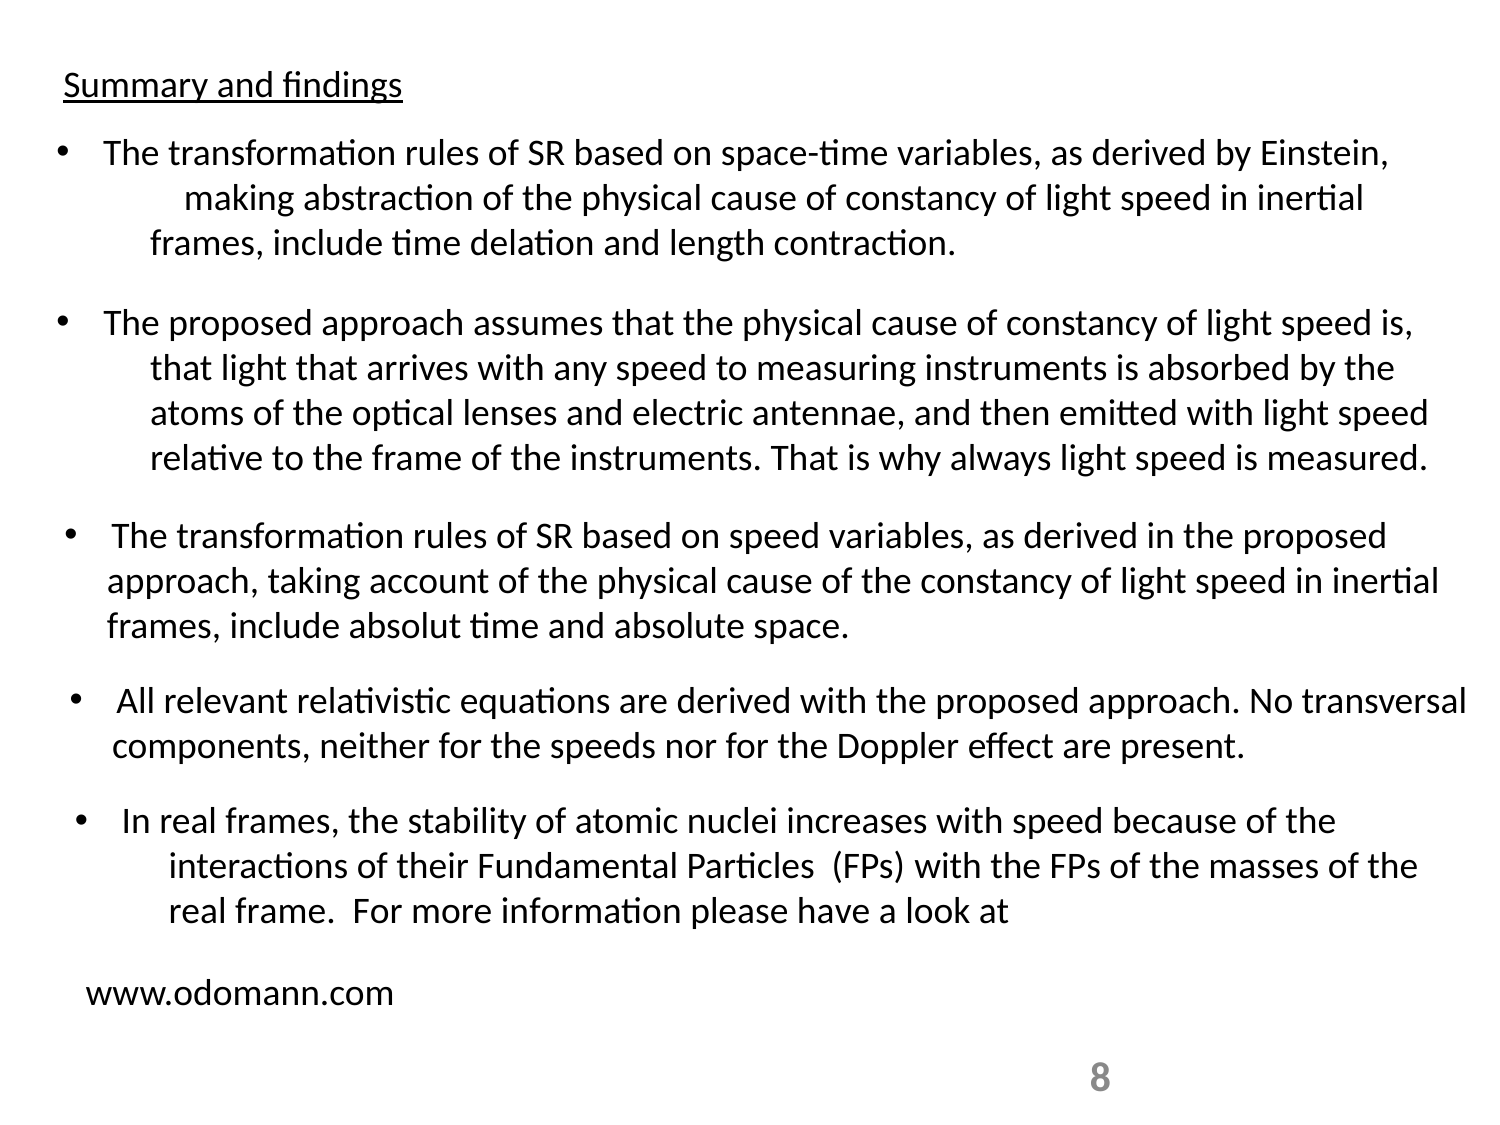

Summary and findings
The transformation rules of SR based on space-time variables, as derived by Einstein, making abstraction of the physical cause of constancy of light speed in inertial frames, include time delation and length contraction.
The proposed approach assumes that the physical cause of constancy of light speed is, that light that arrives with any speed to measuring instruments is absorbed by the atoms of the optical lenses and electric antennae, and then emitted with light speed relative to the frame of the instruments. That is why always light speed is measured.
The transformation rules of SR based on speed variables, as derived in the proposed
 approach, taking account of the physical cause of the constancy of light speed in inertial
 frames, include absolut time and absolute space.
All relevant relativistic equations are derived with the proposed approach. No transversal
 components, neither for the speeds nor for the Doppler effect are present.
In real frames, the stability of atomic nuclei increases with speed because of the interactions of their Fundamental Particles (FPs) with the FPs of the masses of the real frame. For more information please have a look at
www.odomann.com